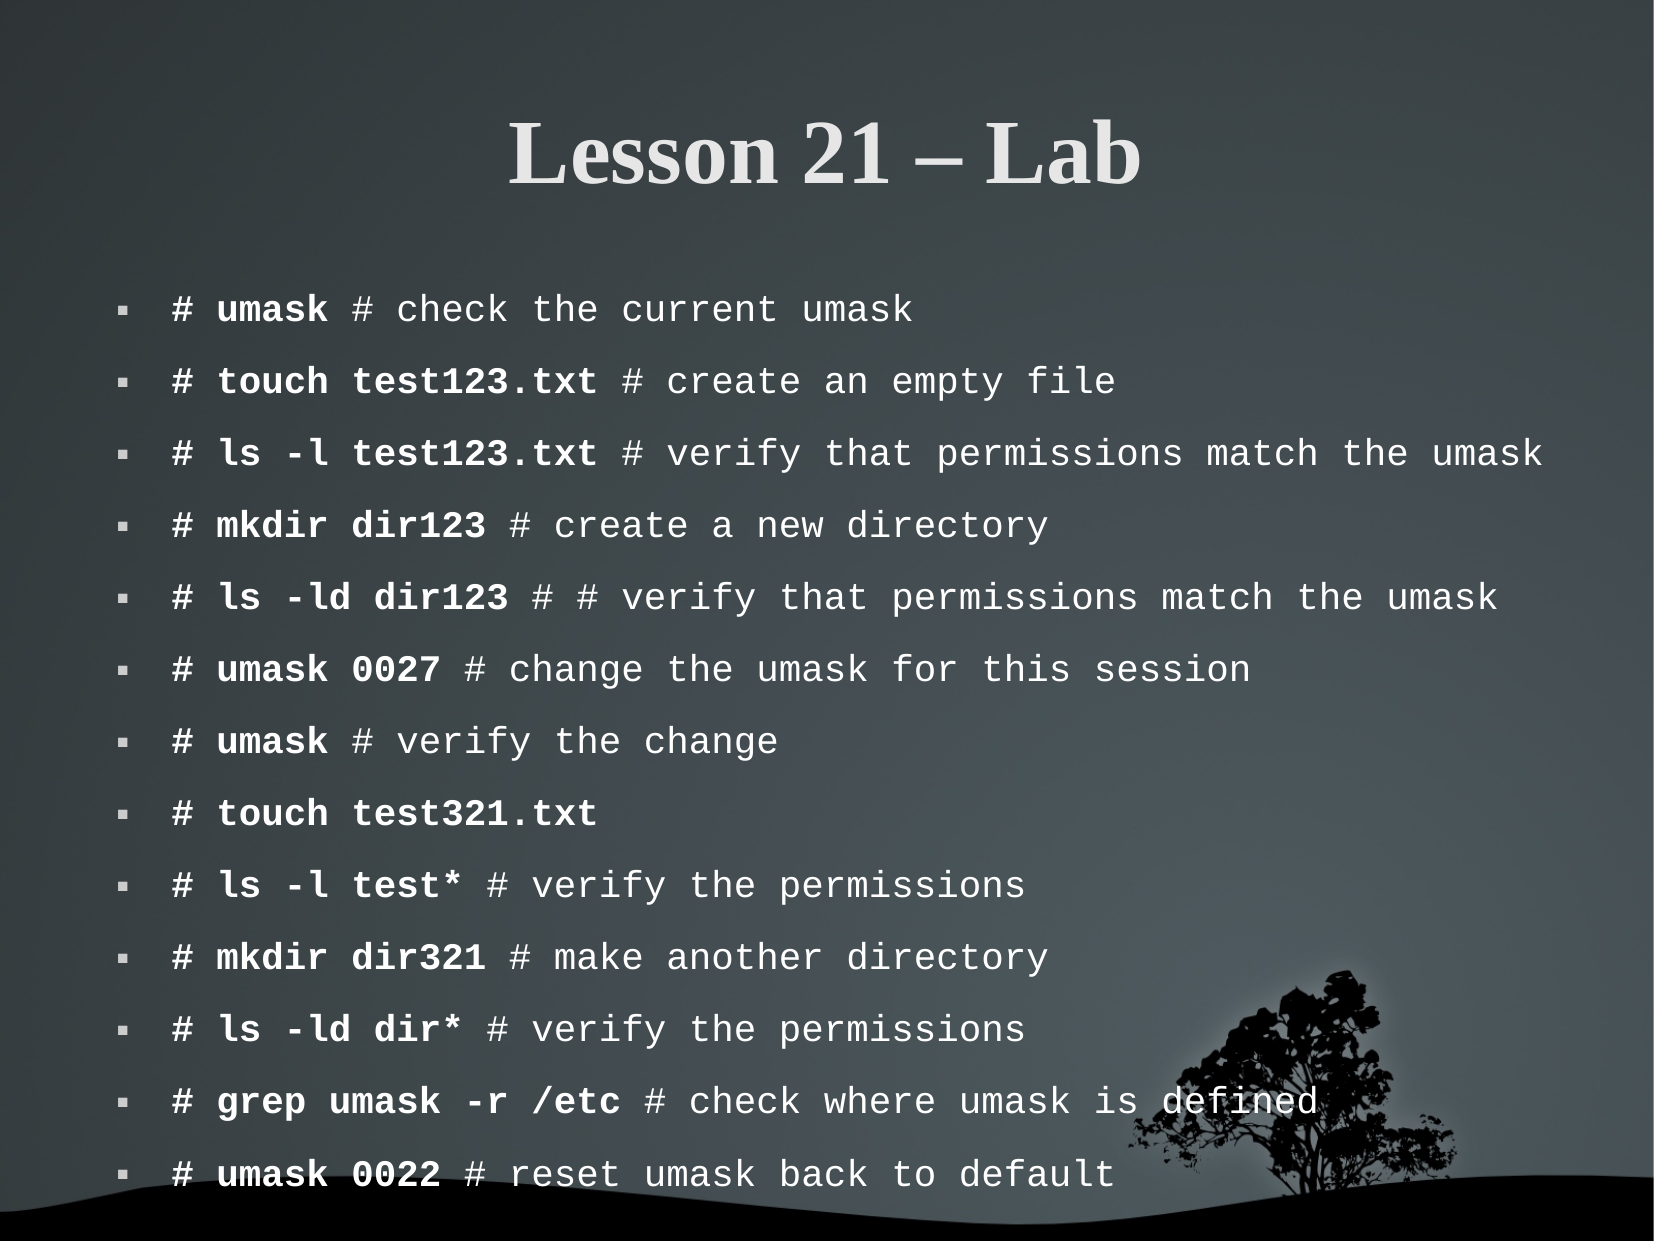

# Lesson 21 – Lab
# umask # check the current umask
# touch test123.txt # create an empty file
# ls -l test123.txt # verify that permissions match the umask
# mkdir dir123 # create a new directory
# ls -ld dir123 # # verify that permissions match the umask
# umask 0027 # change the umask for this session
# umask # verify the change
# touch test321.txt
# ls -l test* # verify the permissions
# mkdir dir321 # make another directory
# ls -ld dir* # verify the permissions
# grep umask -r /etc # check where umask is defined
# umask 0022 # reset umask back to default